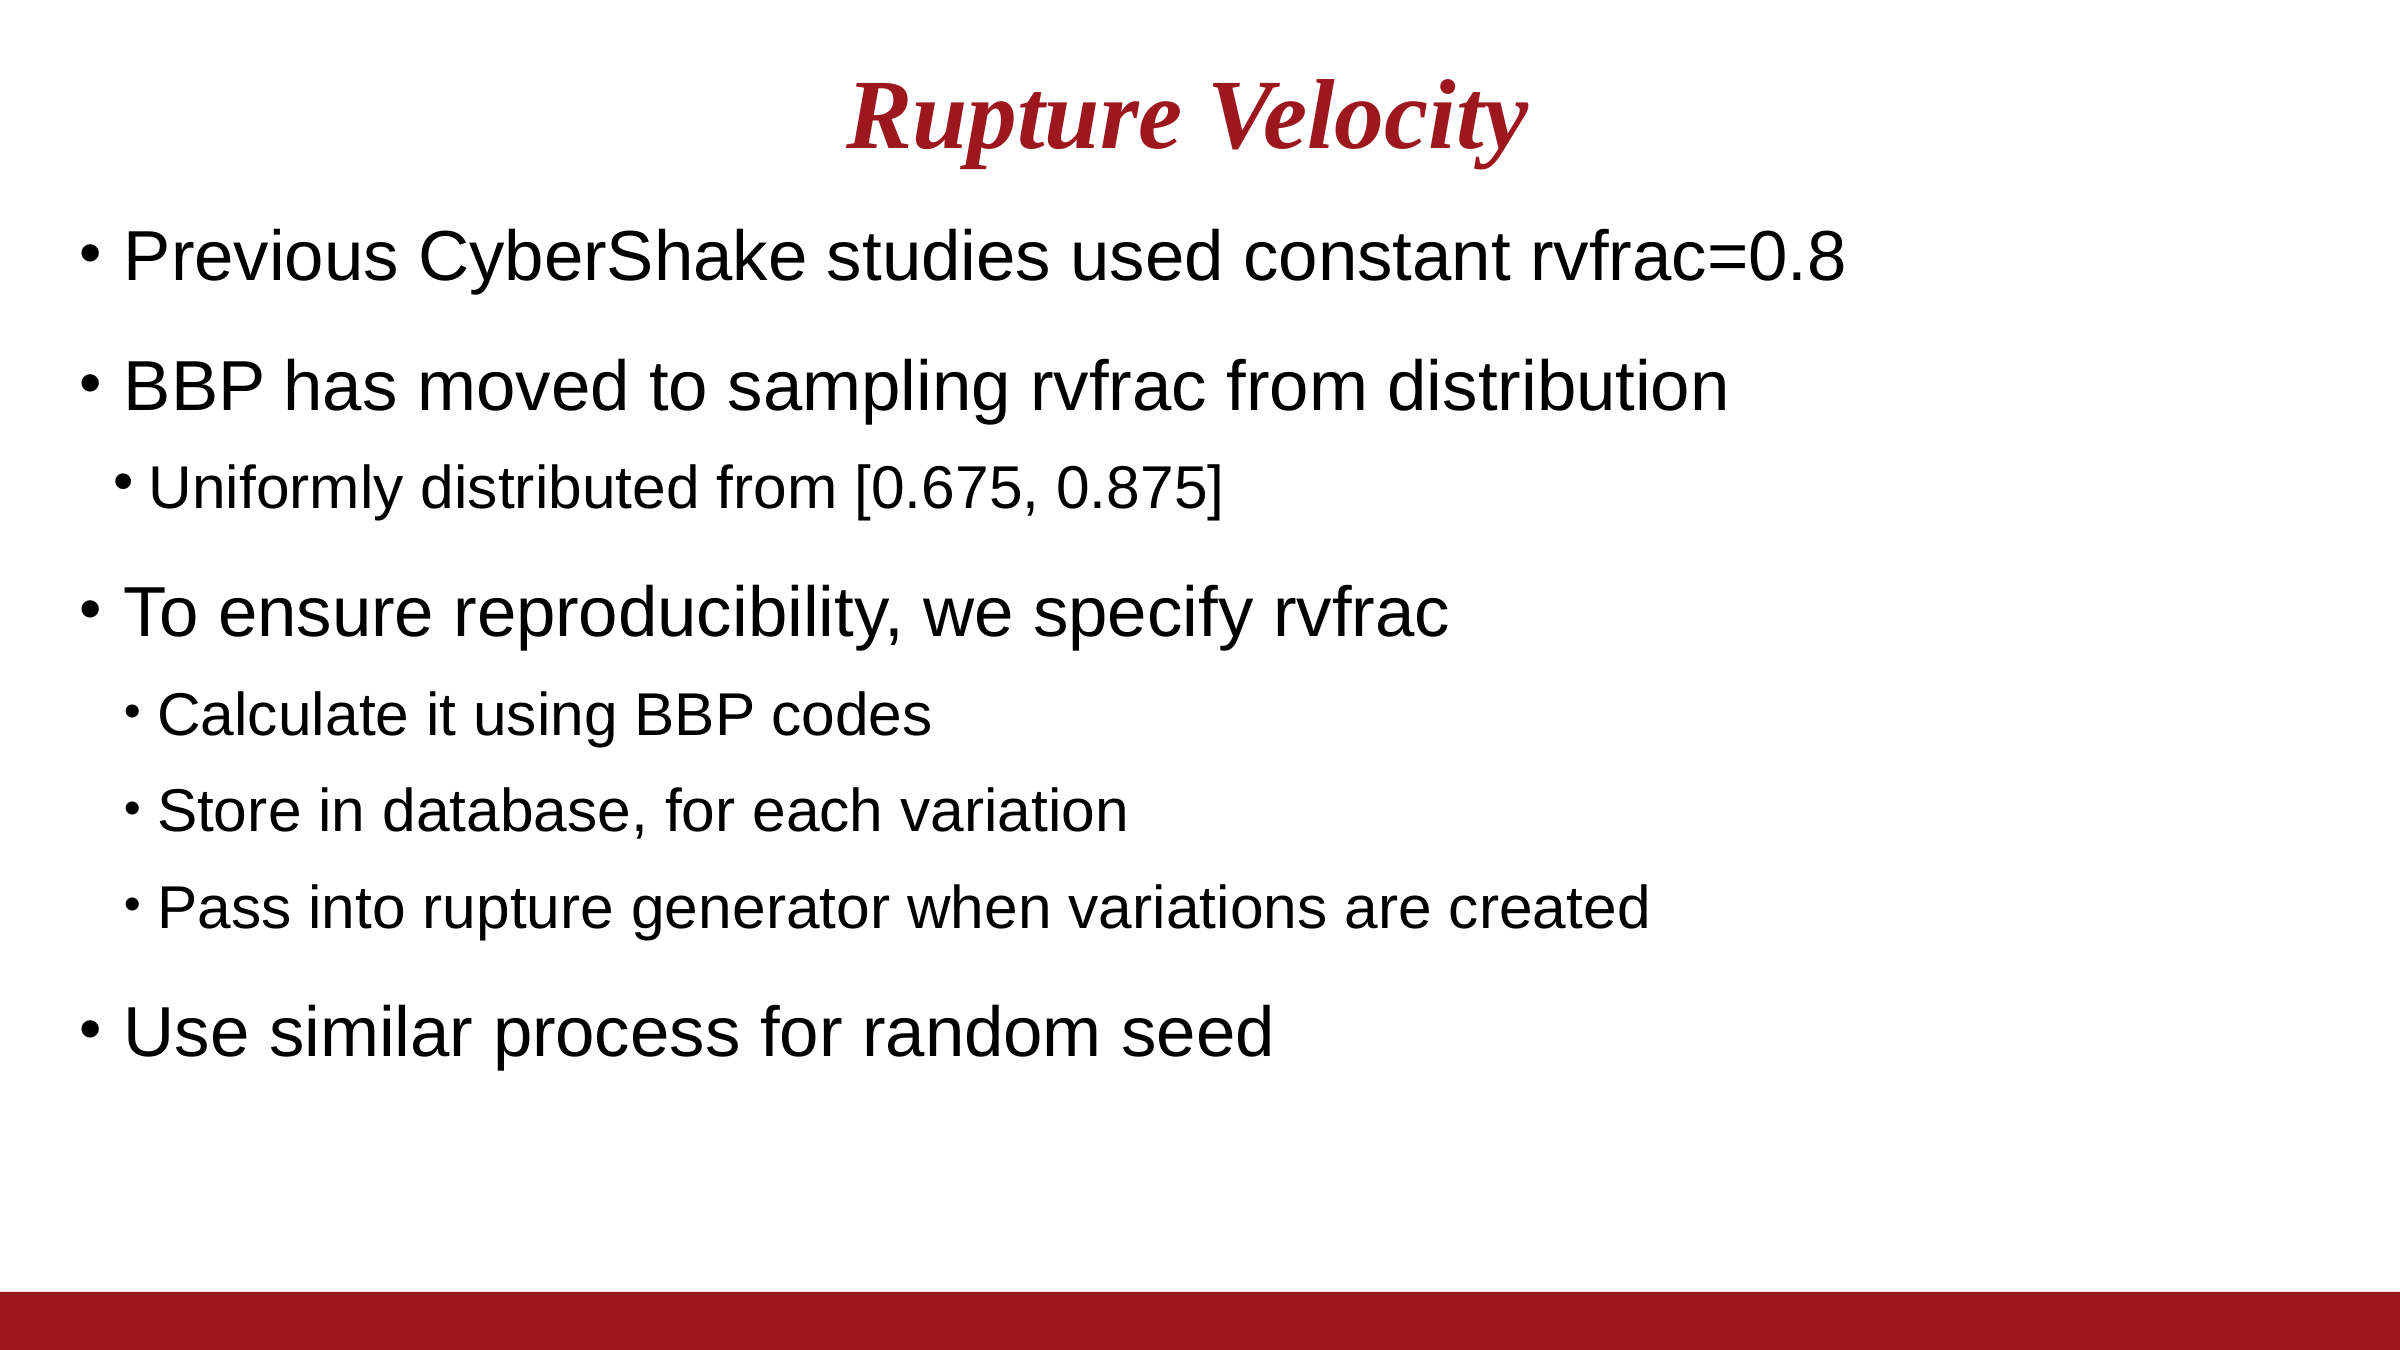

Rupture Velocity
Previous CyberShake studies used constant rvfrac=0.8
BBP has moved to sampling rvfrac from distribution
Uniformly distributed from [0.675, 0.875]
To ensure reproducibility, we specify rvfrac
Calculate it using BBP codes
Store in database, for each variation
Pass into rupture generator when variations are created
Use similar process for random seed